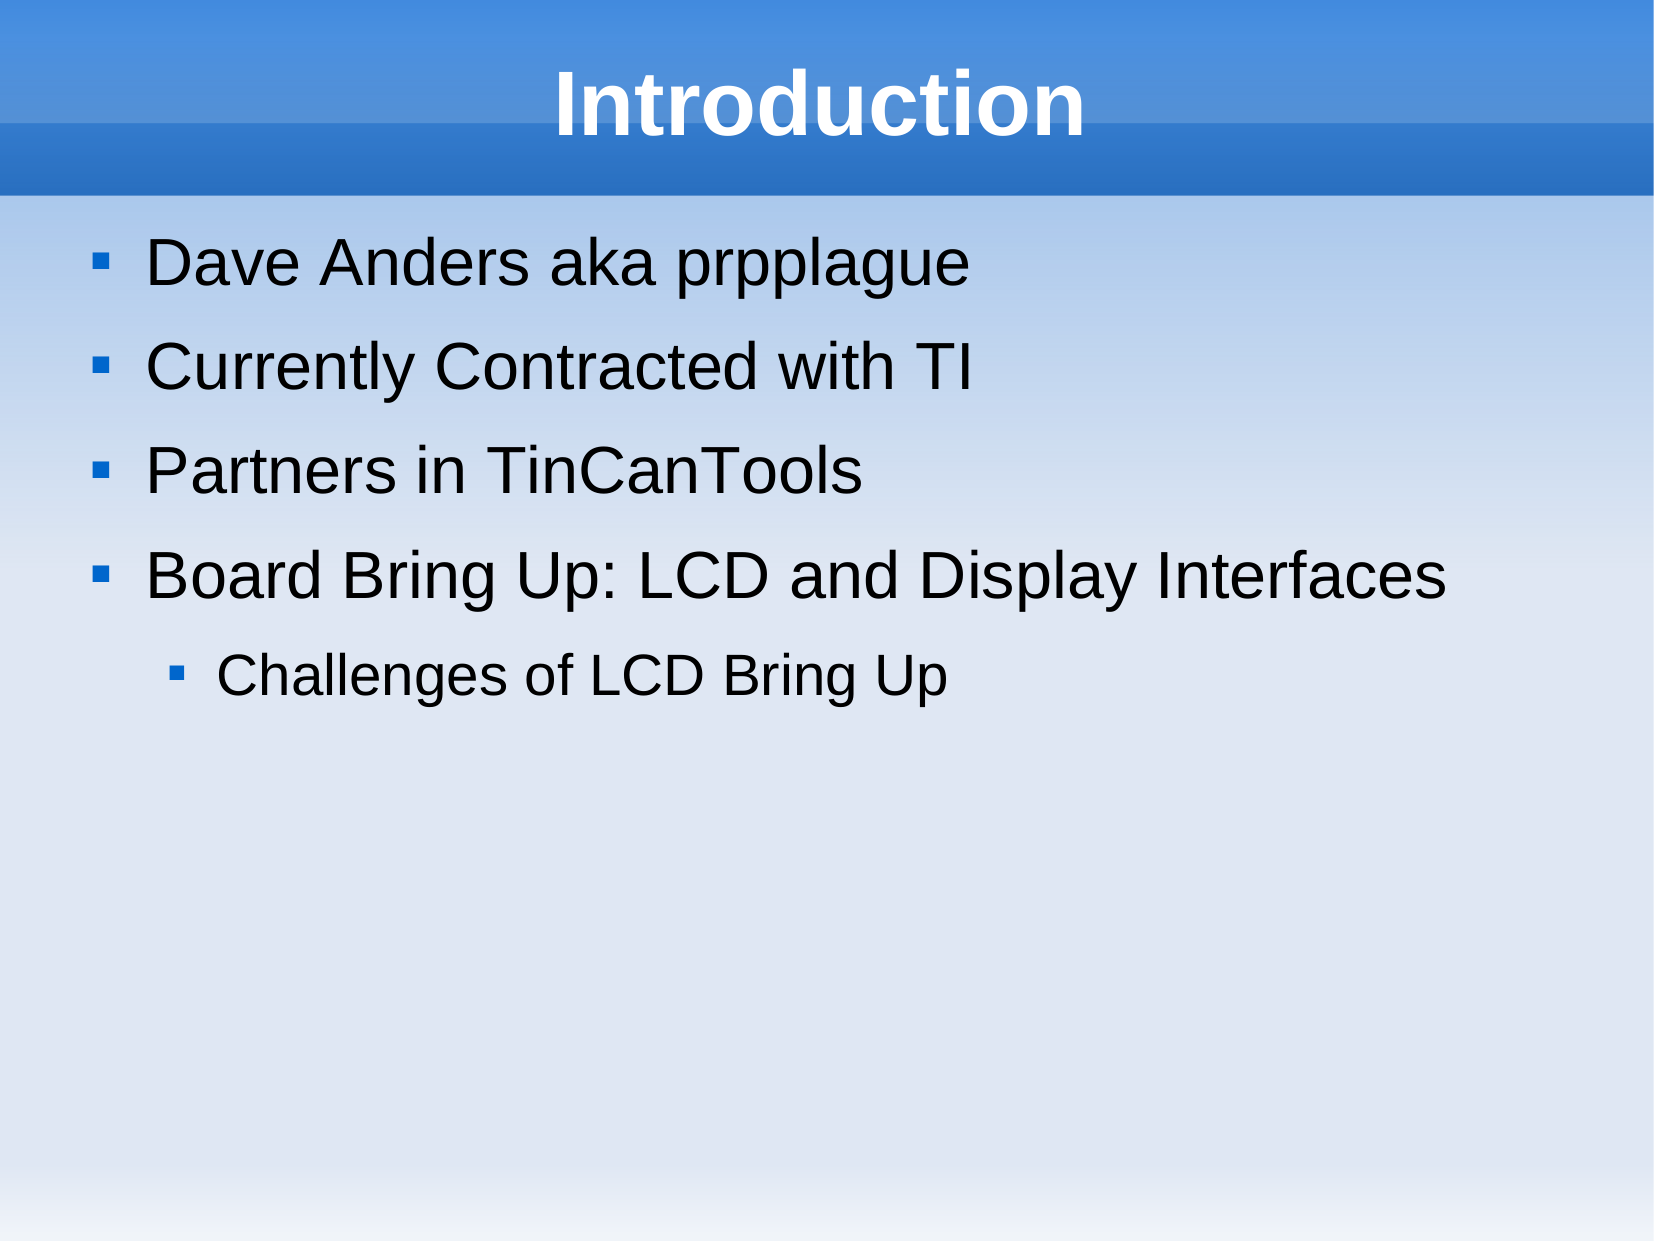

# Introduction
Dave Anders aka prpplague
Currently Contracted with TI
Partners in TinCanTools
Board Bring Up: LCD and Display Interfaces
Challenges of LCD Bring Up